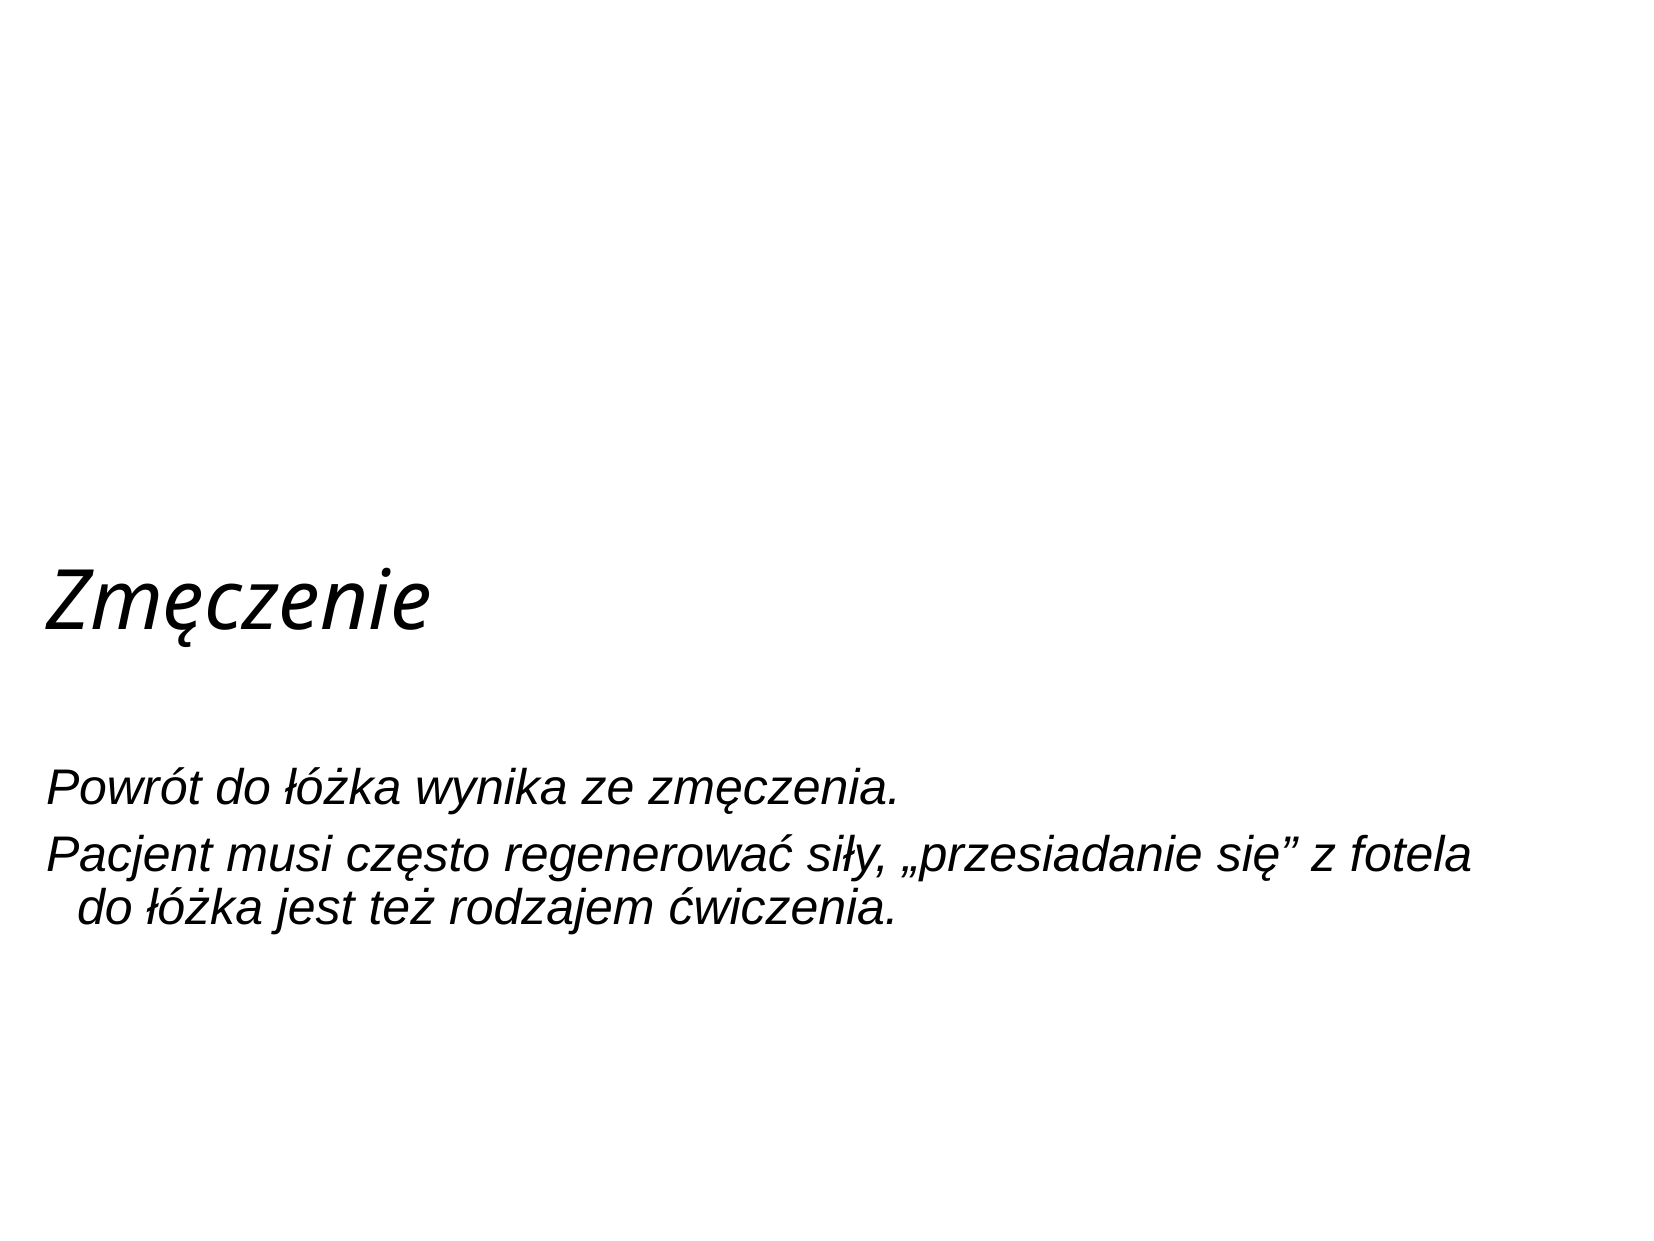

# Zmęczenie
Powrót do łóżka wynika ze zmęczenia.
Pacjent musi często regenerować siły, „przesiadanie się” z fotela do łóżka jest też rodzajem ćwiczenia.